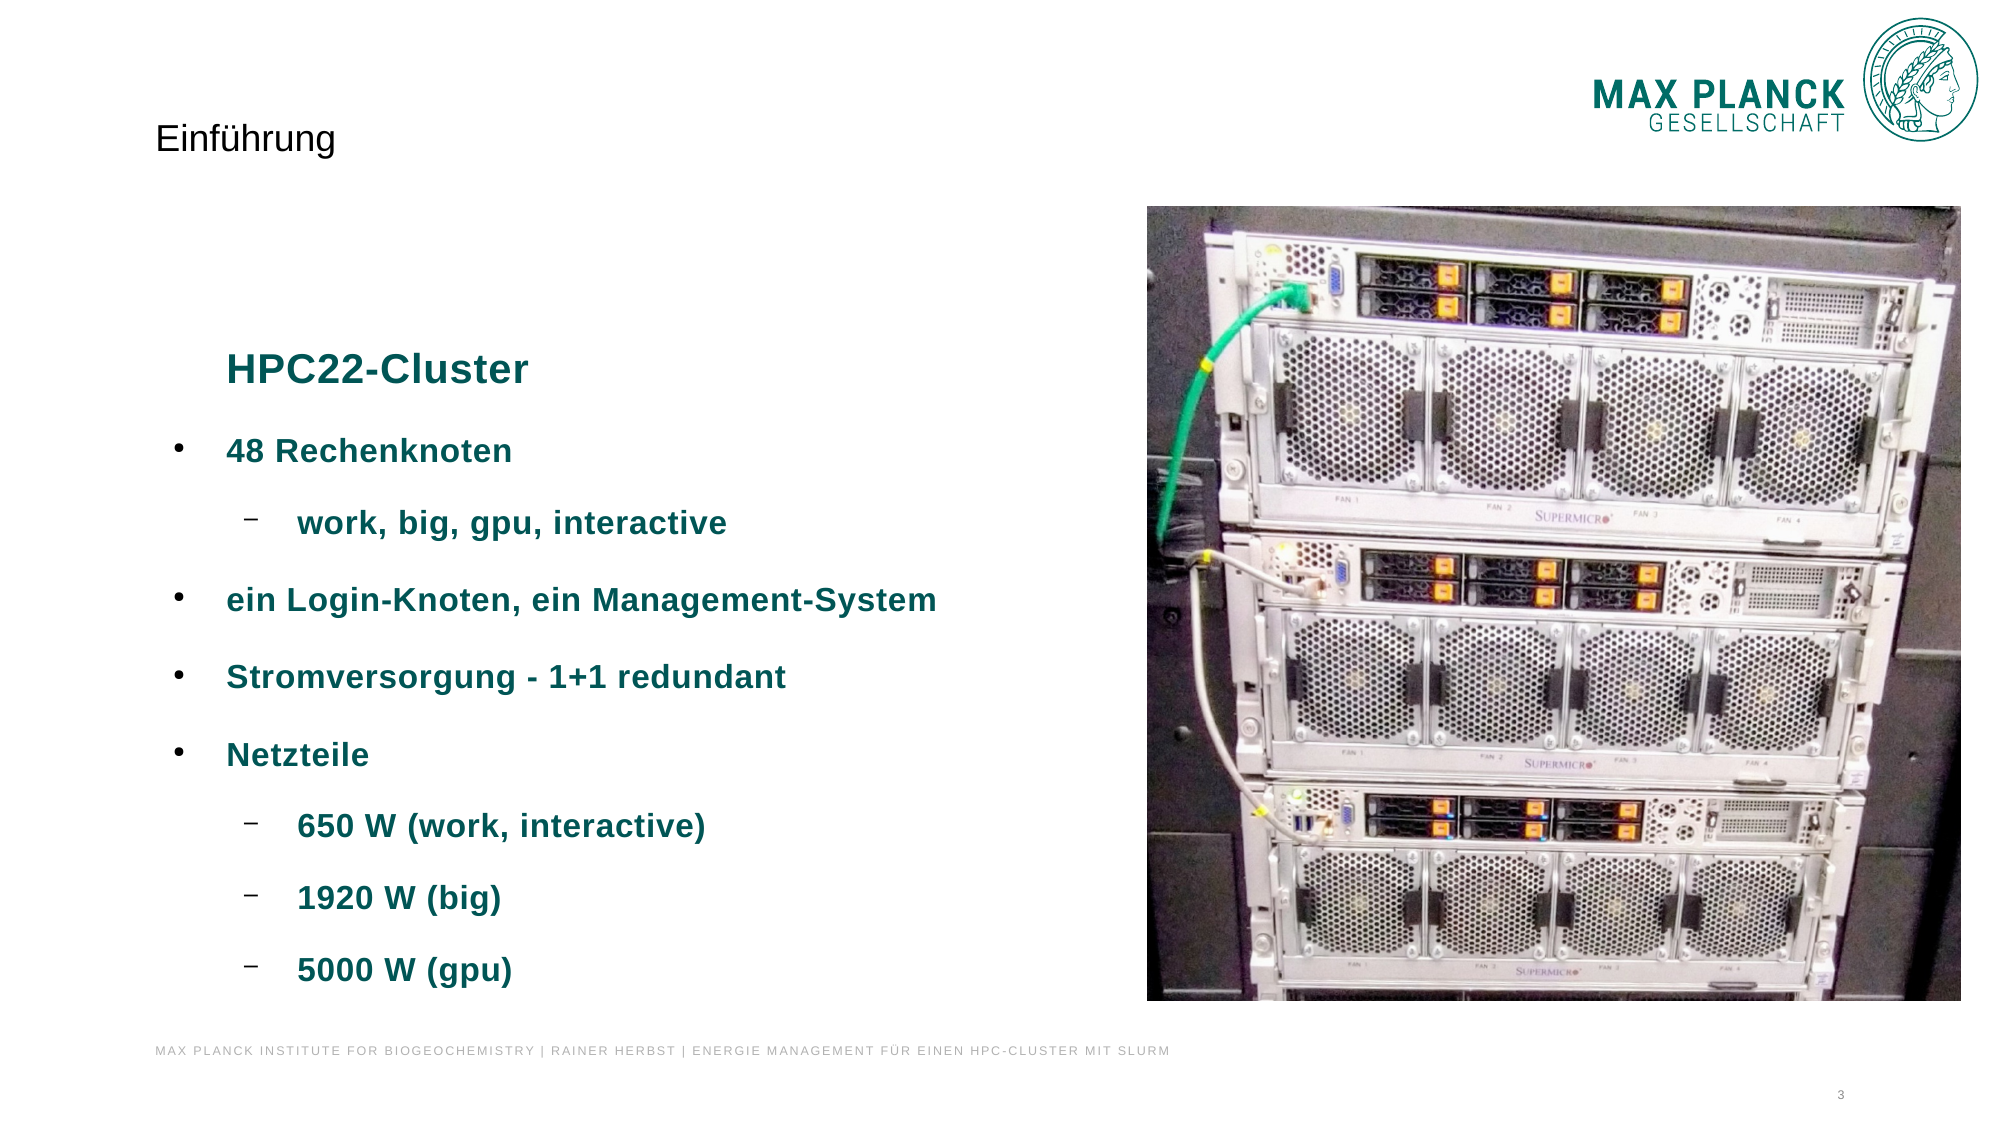

Einführung
# HPC22-Cluster
48 Rechenknoten
work, big, gpu, interactive
ein Login-Knoten, ein Management-System
Stromversorgung - 1+1 redundant
Netzteile
650 W (work, interactive)
1920 W (big)
5000 W (gpu)
Max Planck Institute for Biogeochemistry | Rainer Herbst | Energie Management für einen HPC-Cluster mit Slurm